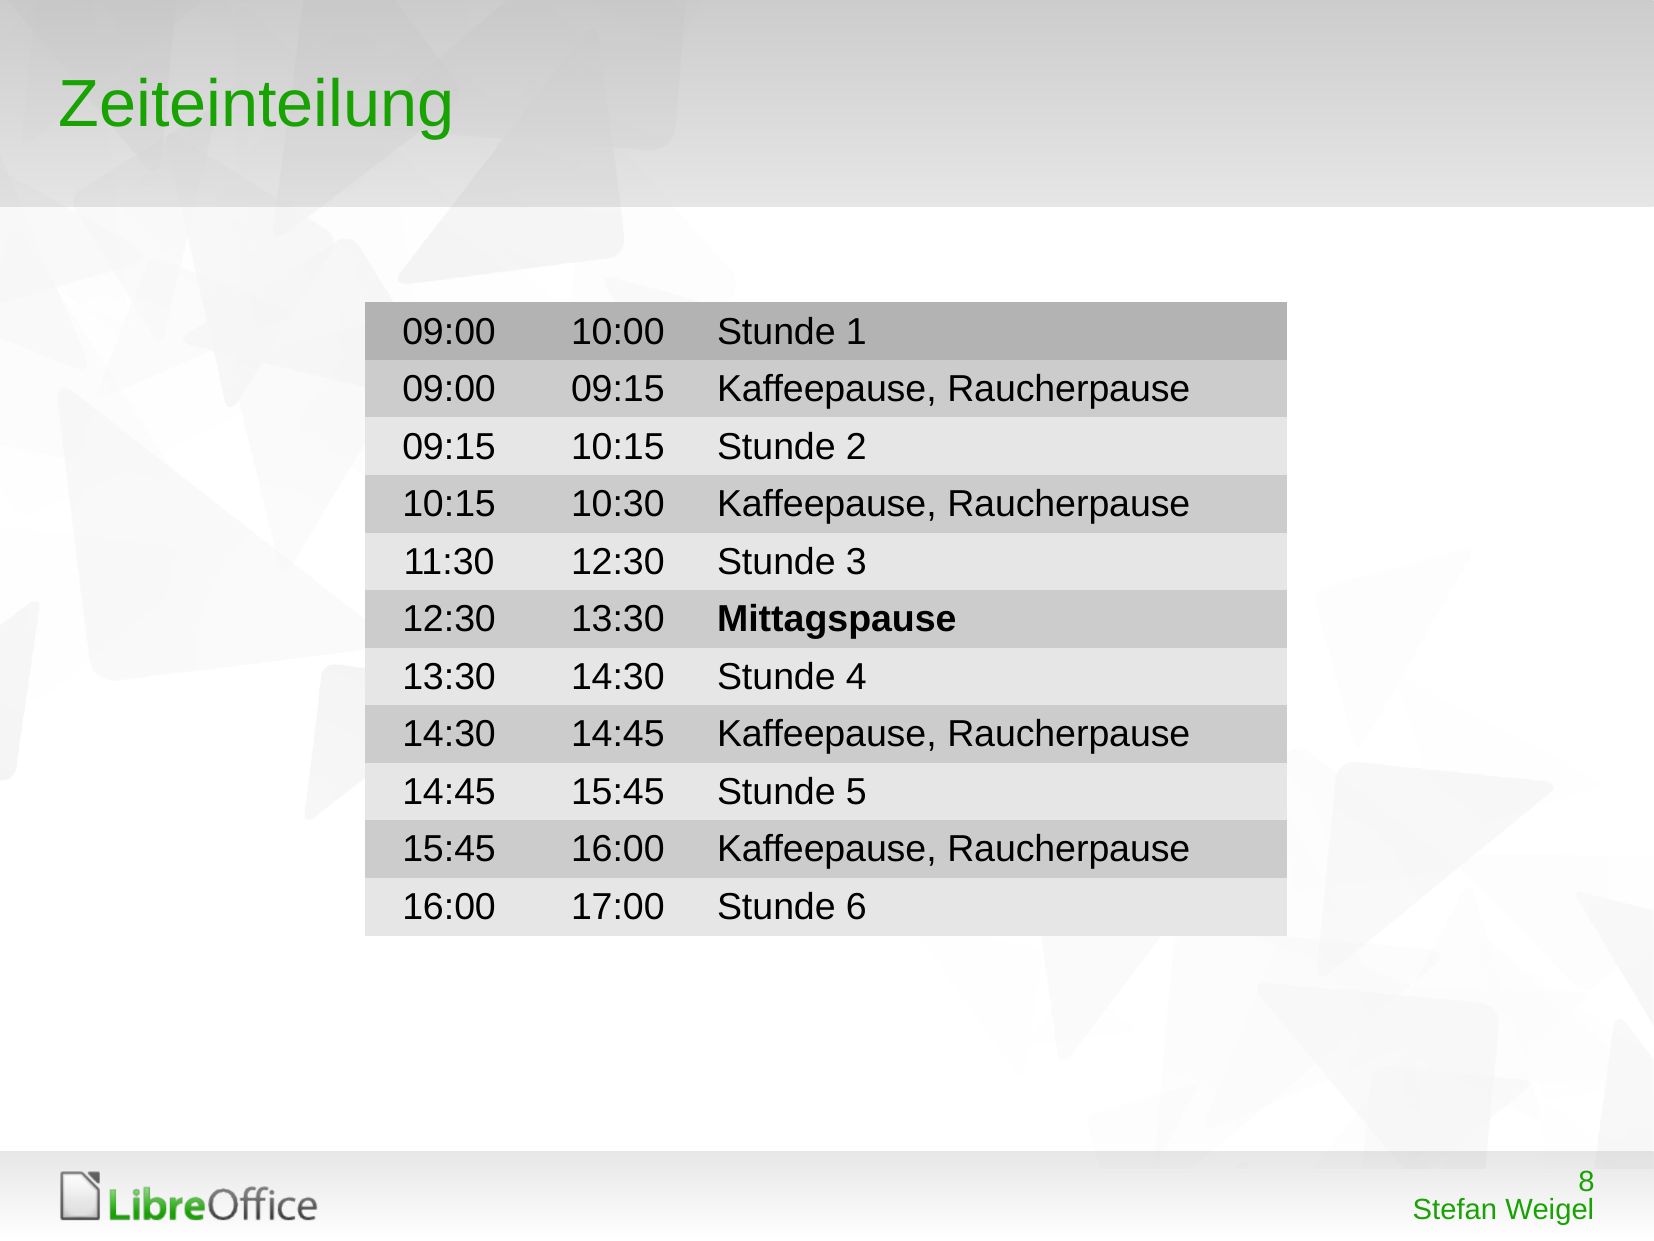

# Zeiteinteilung
| 09:00 | 10:00 | Stunde 1 |
| --- | --- | --- |
| 09:00 | 09:15 | Kaffeepause, Raucherpause |
| 09:15 | 10:15 | Stunde 2 |
| 10:15 | 10:30 | Kaffeepause, Raucherpause |
| 11:30 | 12:30 | Stunde 3 |
| 12:30 | 13:30 | Mittagspause |
| 13:30 | 14:30 | Stunde 4 |
| 14:30 | 14:45 | Kaffeepause, Raucherpause |
| 14:45 | 15:45 | Stunde 5 |
| 15:45 | 16:00 | Kaffeepause, Raucherpause |
| 16:00 | 17:00 | Stunde 6 |
8
Stefan Weigel